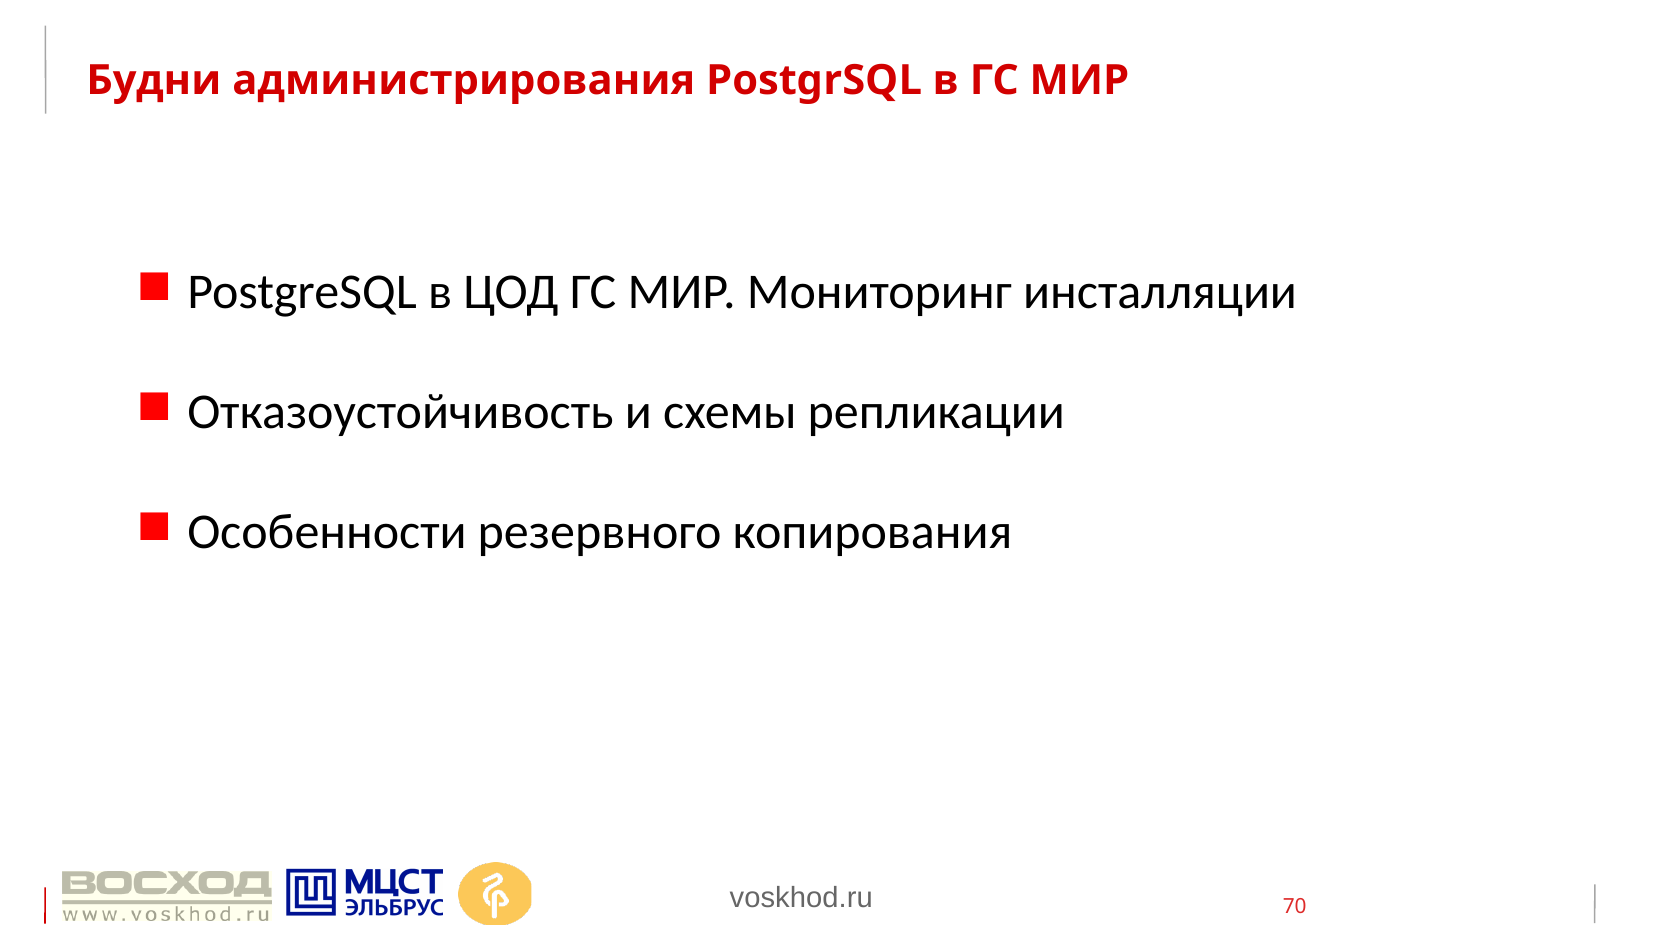

# Будни администрирования PostgrSQL в ГС МИР
PostgreSQL в ЦОД ГС МИР. Мониторинг инсталляции
Отказоустойчивость и схемы репликации
Особенности резервного копирования